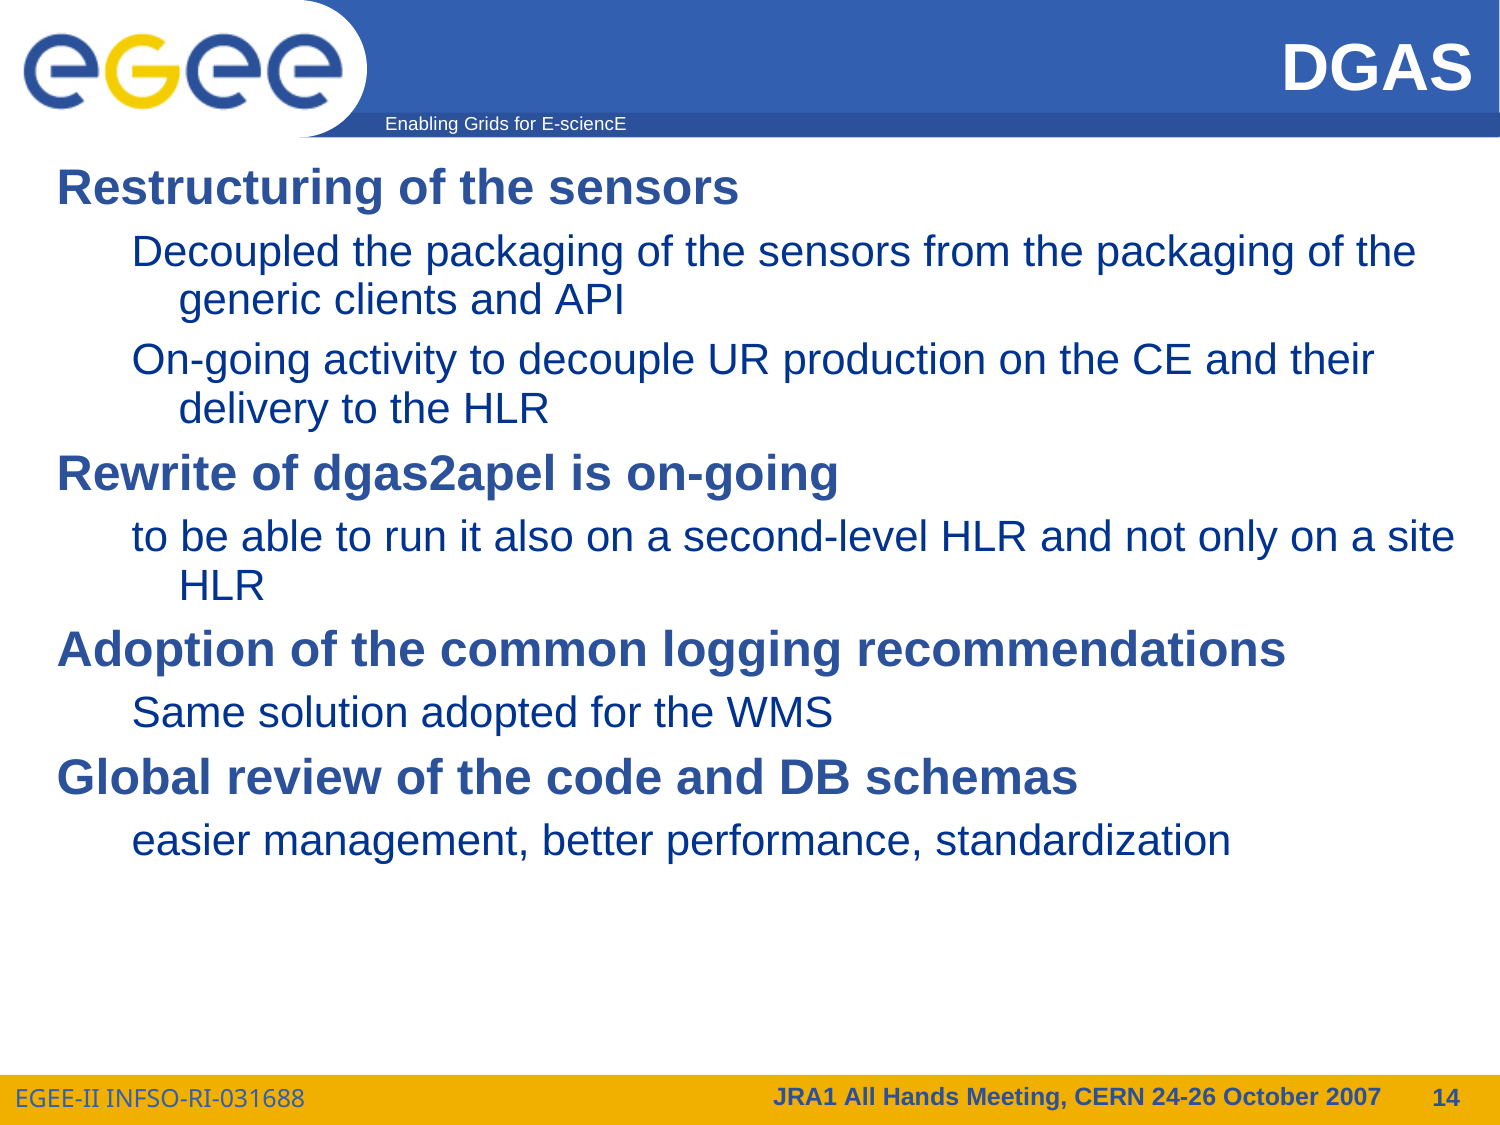

# DGAS
Restructuring of the sensors
Decoupled the packaging of the sensors from the packaging of the generic clients and API
On-going activity to decouple UR production on the CE and their delivery to the HLR
Rewrite of dgas2apel is on-going
to be able to run it also on a second-level HLR and not only on a site HLR
Adoption of the common logging recommendations
Same solution adopted for the WMS
Global review of the code and DB schemas
easier management, better performance, standardization
JRA1 All Hands Meeting, CERN 24-26 October 2007
14